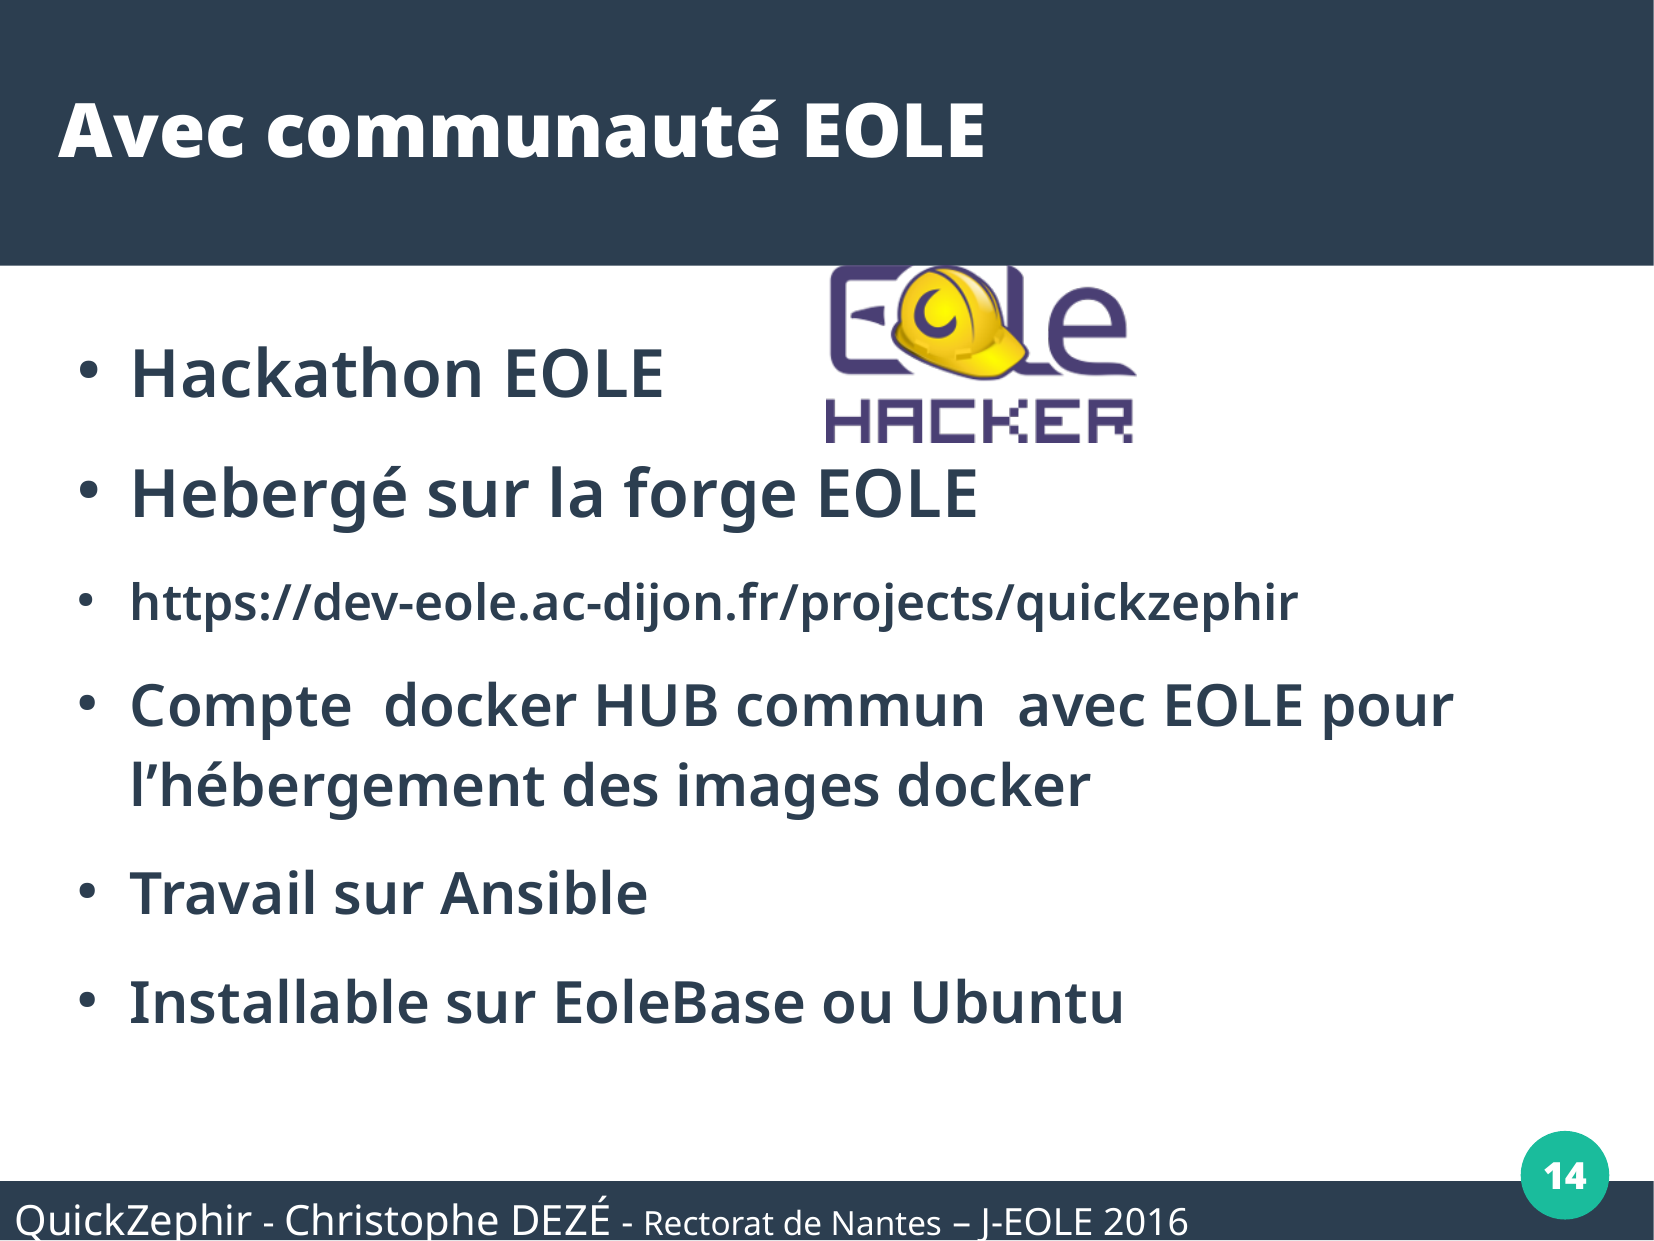

# Avec communauté EOLE
Hackathon EOLE
Hebergé sur la forge EOLE
https://dev-eole.ac-dijon.fr/projects/quickzephir
Compte docker HUB commun avec EOLE pour l’hébergement des images docker
Travail sur Ansible
Installable sur EoleBase ou Ubuntu
14